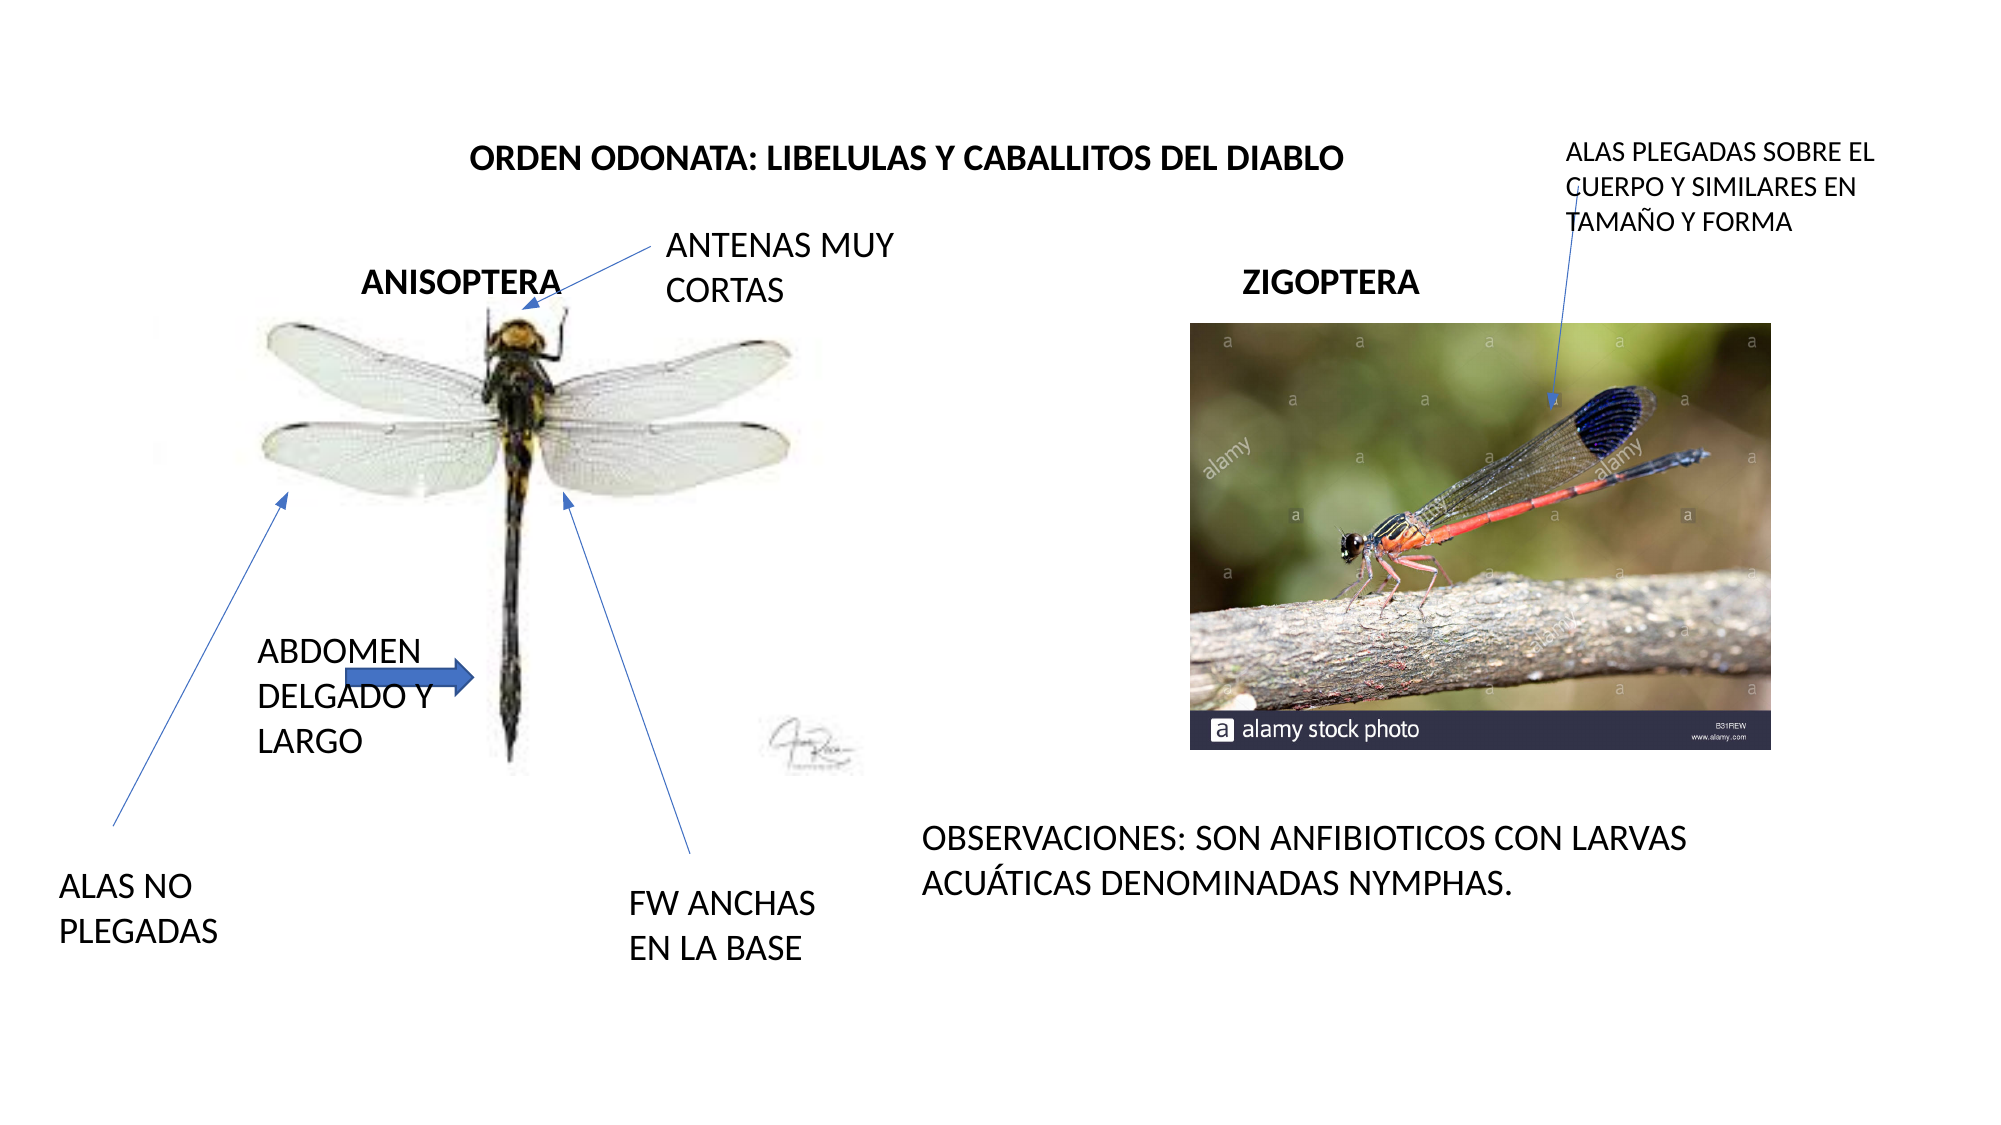

ORDEN ODONATA: LIBELULAS Y CABALLITOS DEL DIABLO
ALAS PLEGADAS SOBRE EL CUERPO Y SIMILARES EN TAMAÑO Y FORMA
ANTENAS MUY CORTAS
ANISOPTERA
ZIGOPTERA
ABDOMEN DELGADO Y LARGO
OBSERVACIONES: SON ANFIBIOTICOS CON LARVAS ACUÁTICAS DENOMINADAS NYMPHAS.
ALAS NO PLEGADAS
FW ANCHAS EN LA BASE